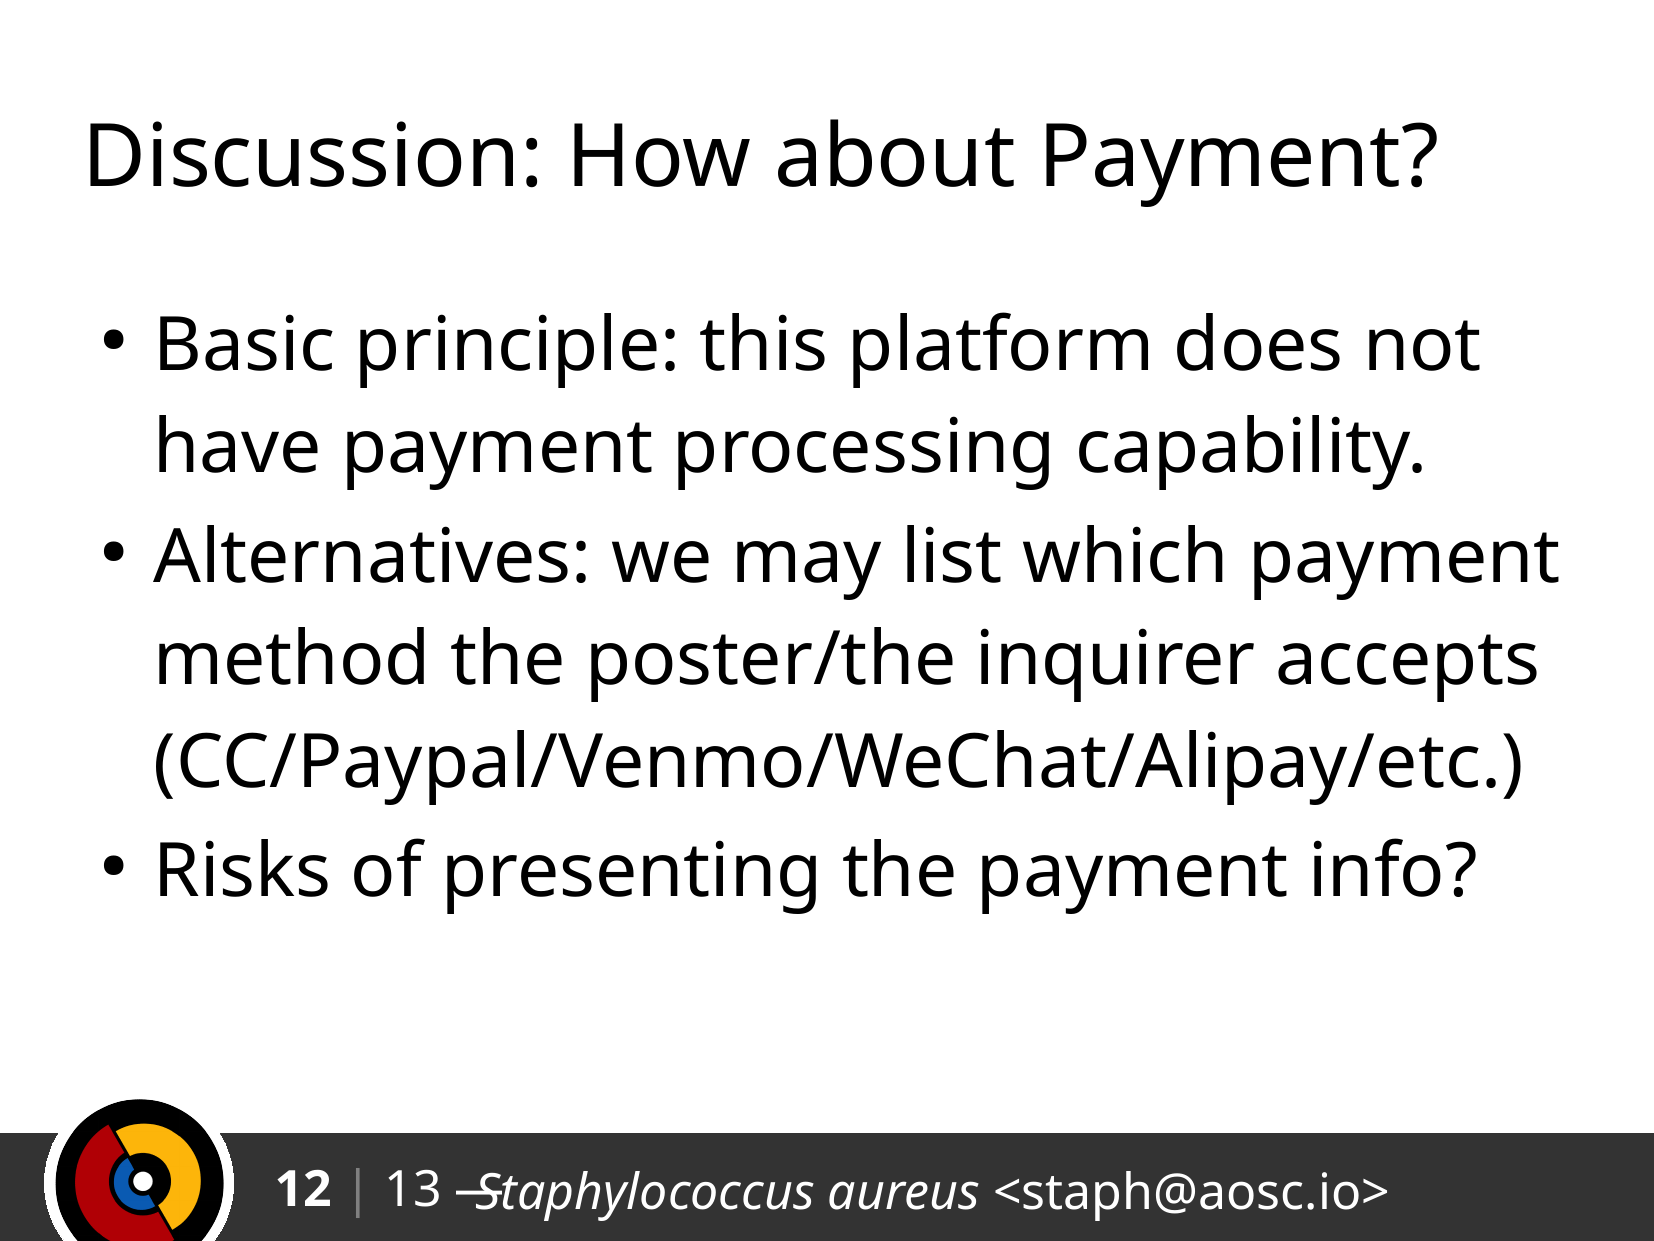

# Discussion: How about Payment?
Basic principle: this platform does not have payment processing capability.
Alternatives: we may list which payment method the poster/the inquirer accepts (CC/Paypal/Venmo/WeChat/Alipay/etc.)
Risks of presenting the payment info?